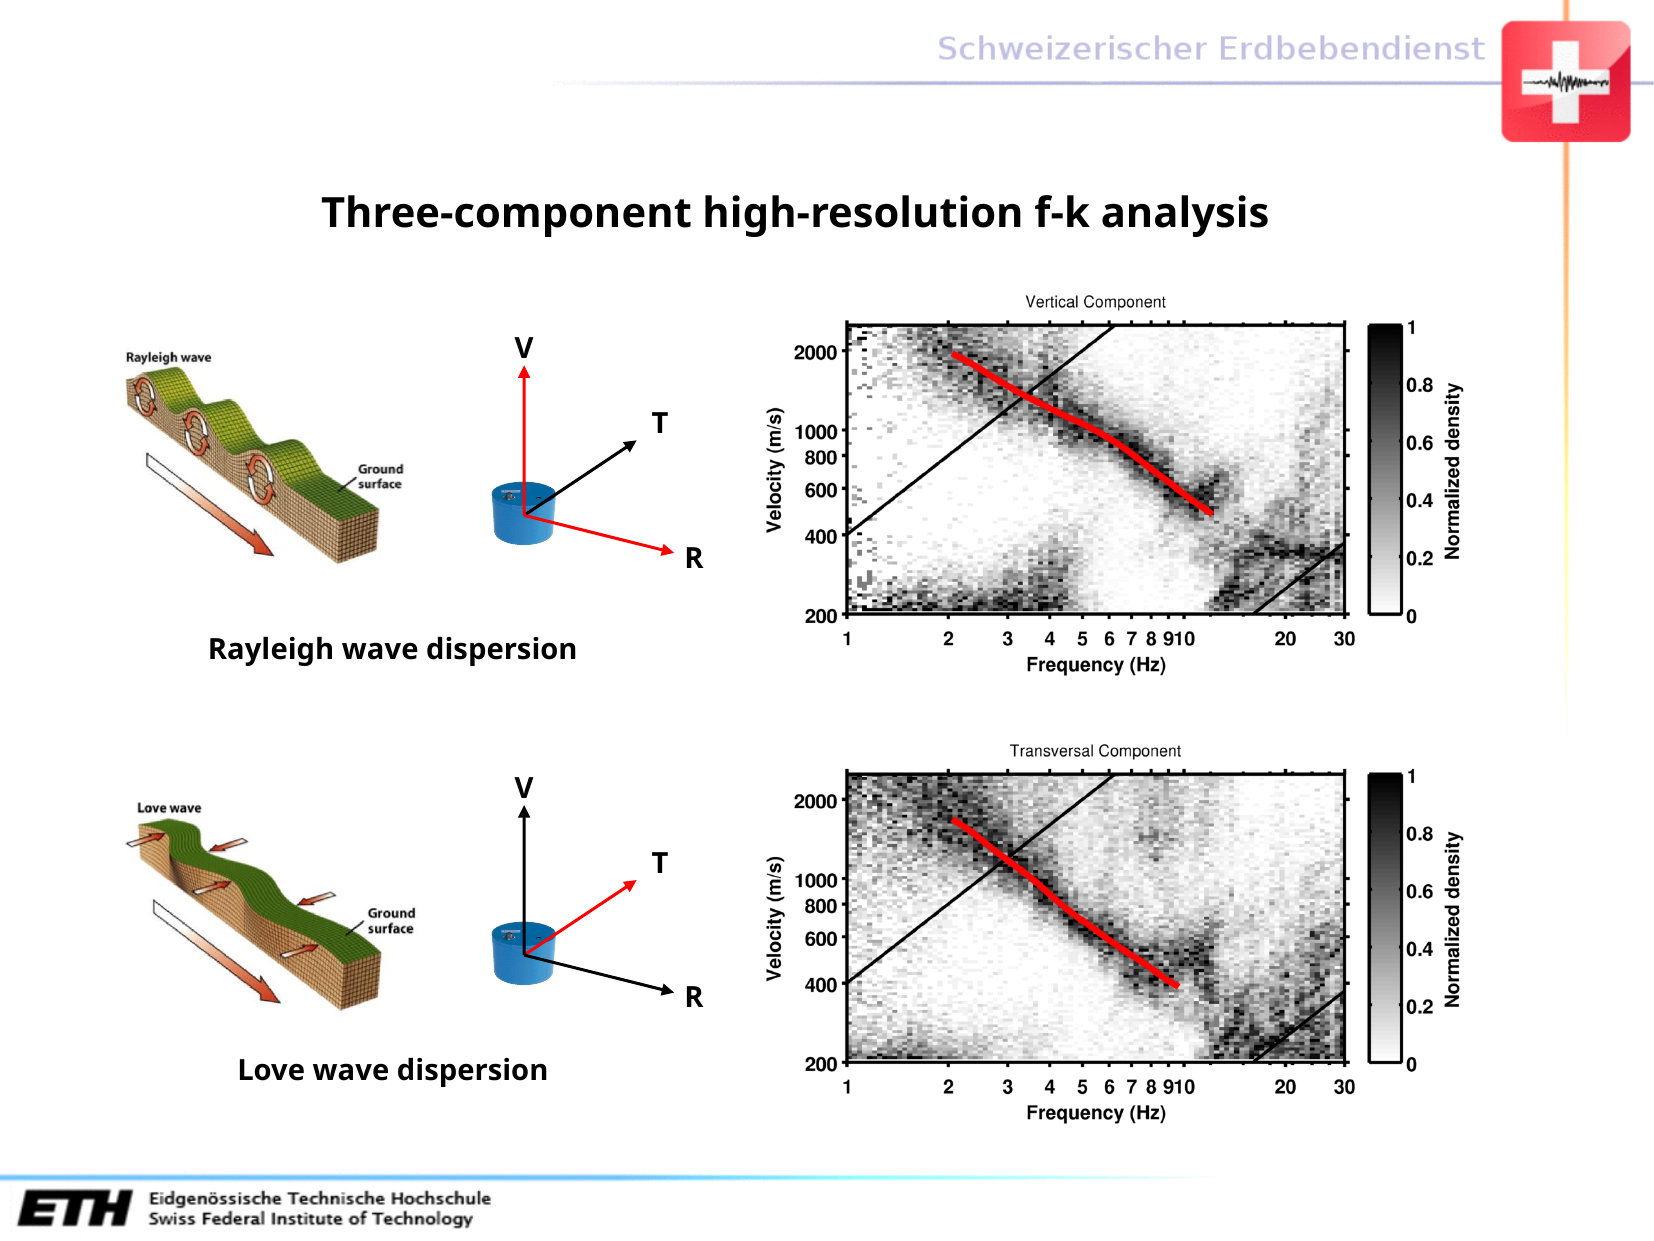

Three-component high-resolution f-k analysis
V
T
R
Rayleigh wave dispersion
V
T
R
Love wave dispersion